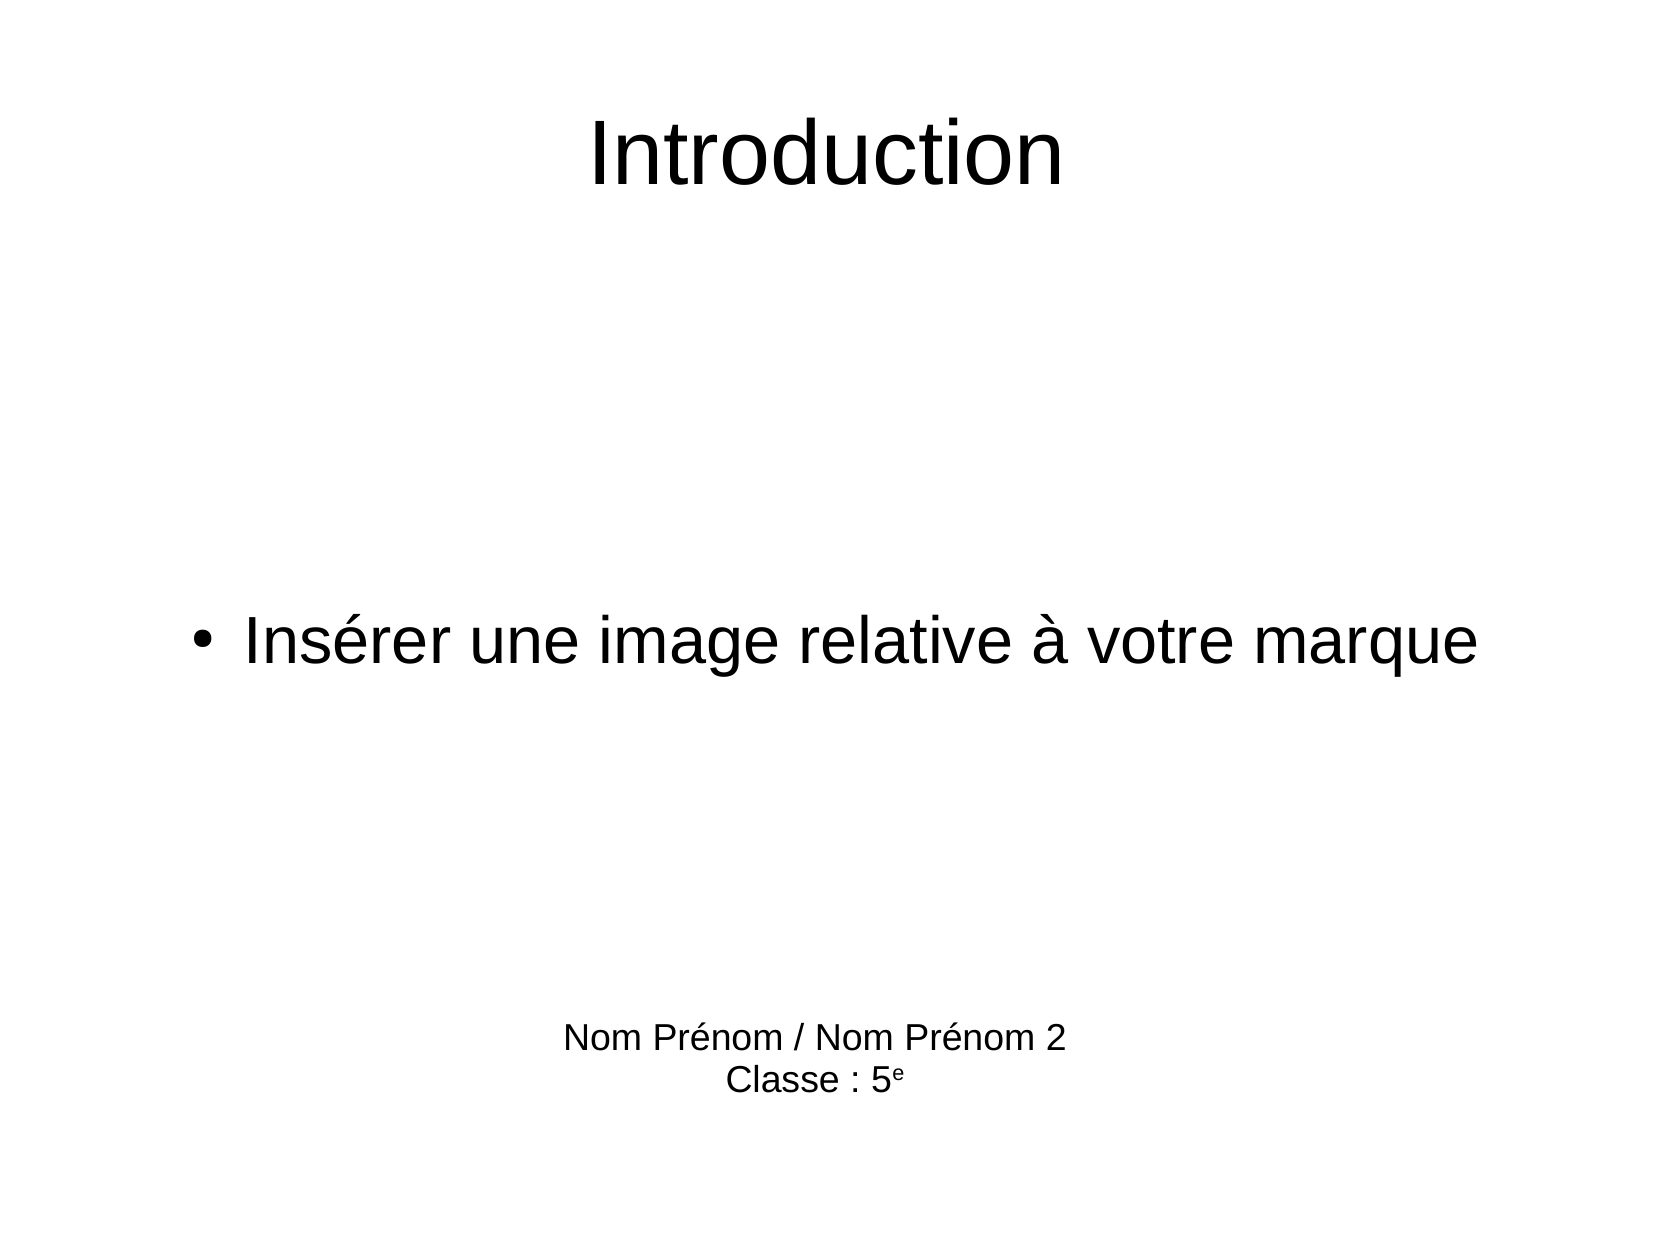

# Introduction
Insérer une image relative à votre marque
Nom Prénom / Nom Prénom 2
Classe : 5e